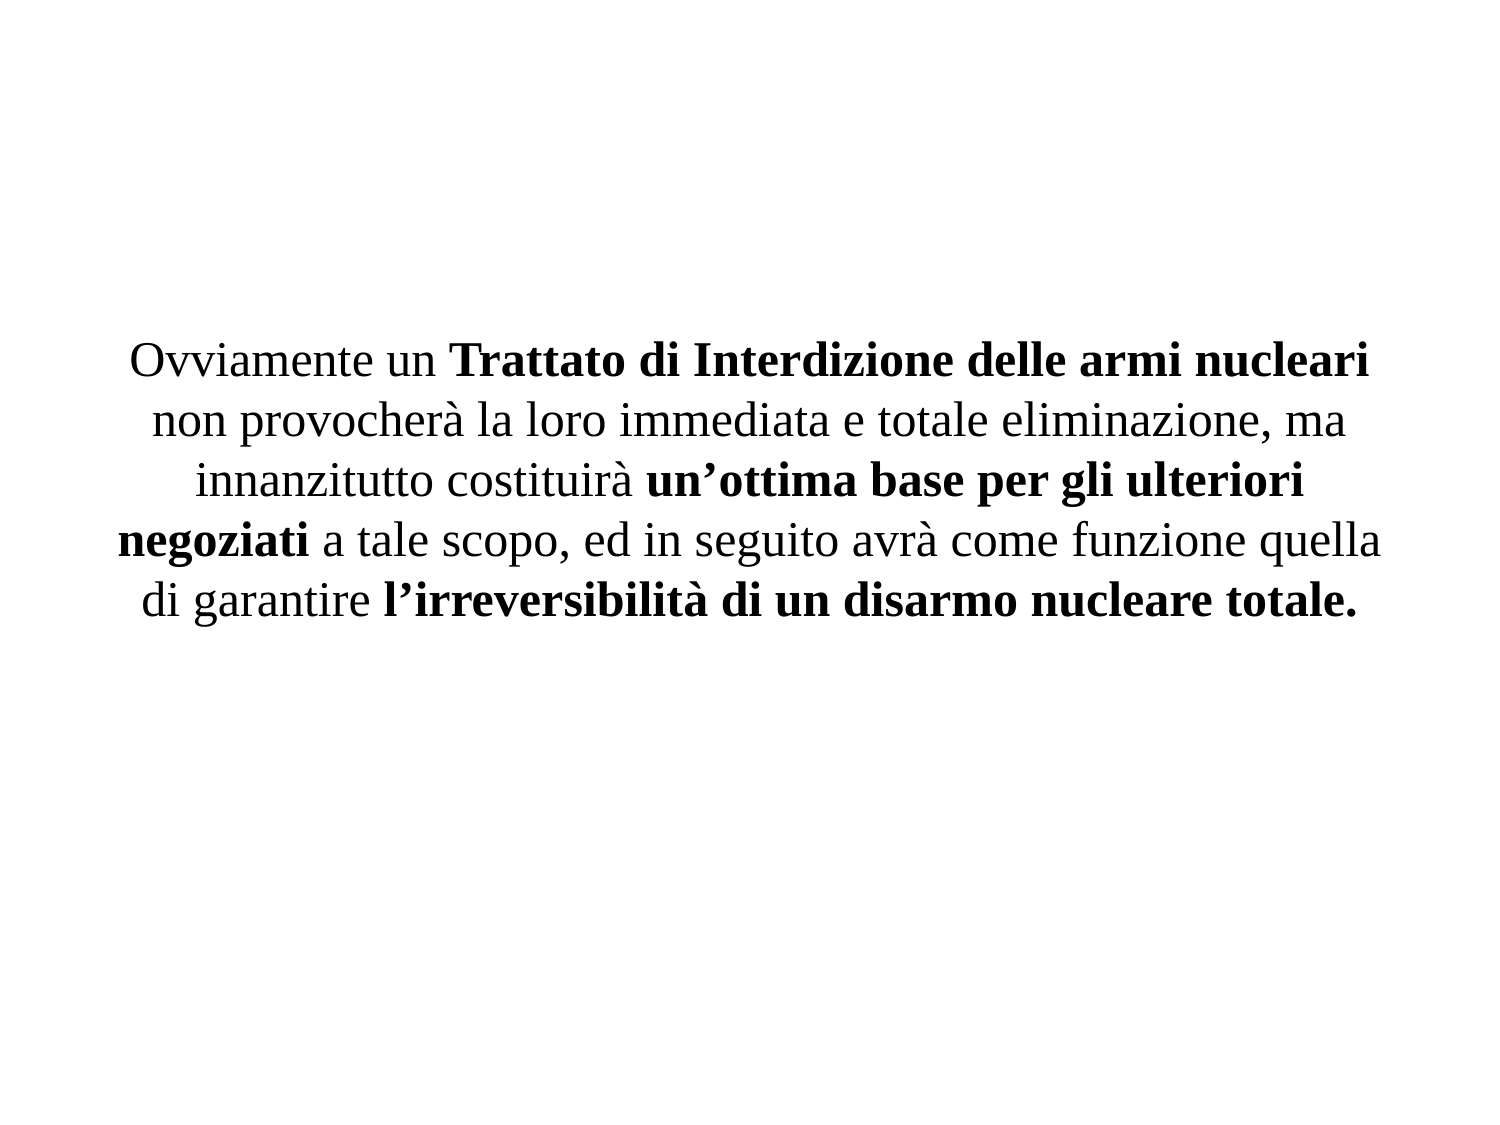

Ovviamente un Trattato di Interdizione delle armi nucleari non provocherà la loro immediata e totale eliminazione, ma innanzitutto costituirà un’ottima base per gli ulteriori negoziati a tale scopo, ed in seguito avrà come funzione quella di garantire l’irreversibilità di un disarmo nucleare totale.